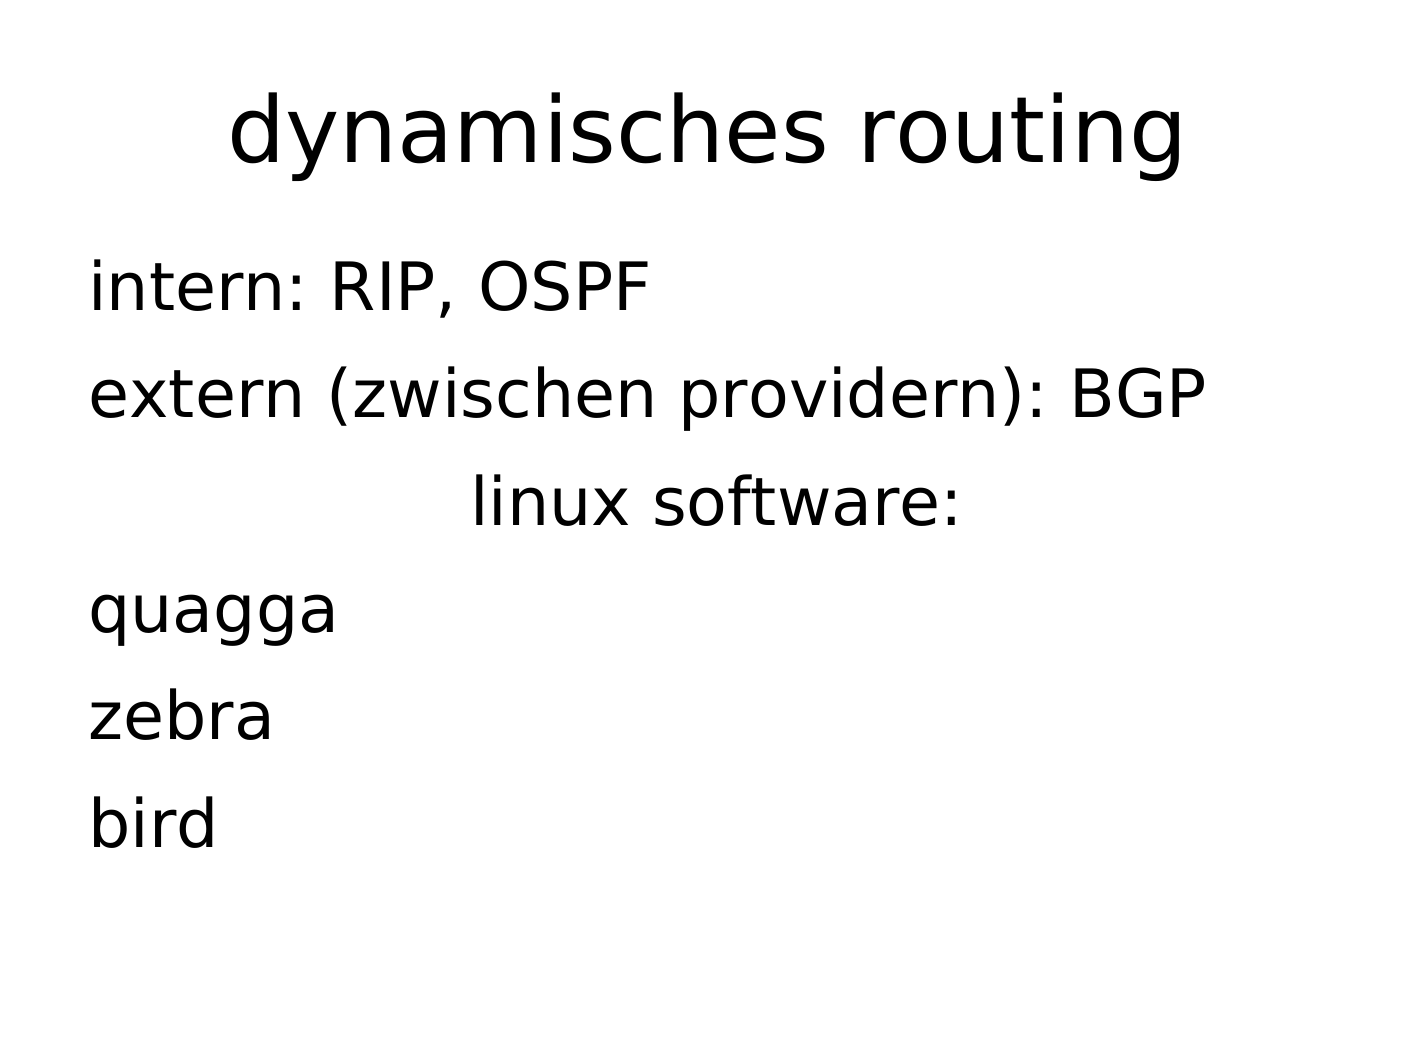

# dynamisches routing
intern: RIP, OSPF
extern (zwischen providern): BGP
linux software:
quagga
zebra
bird